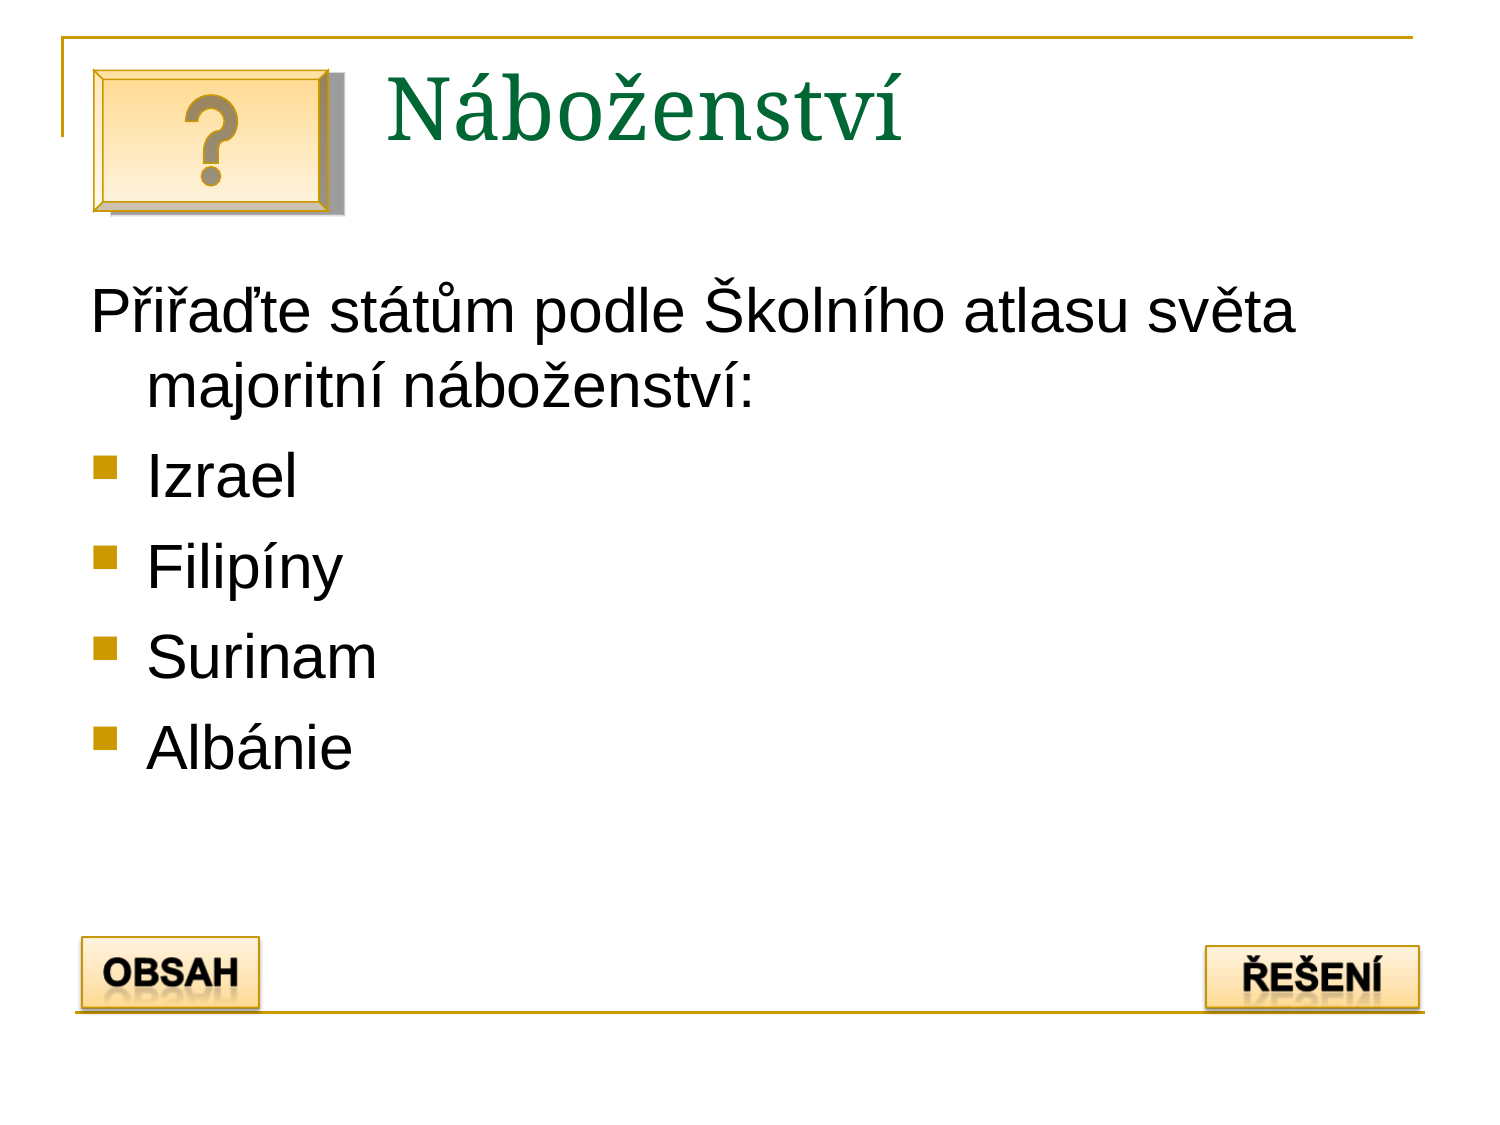

# Náboženství
Přiřaďte státům podle Školního atlasu světa majoritní náboženství:
Izrael
Filipíny
Surinam
Albánie